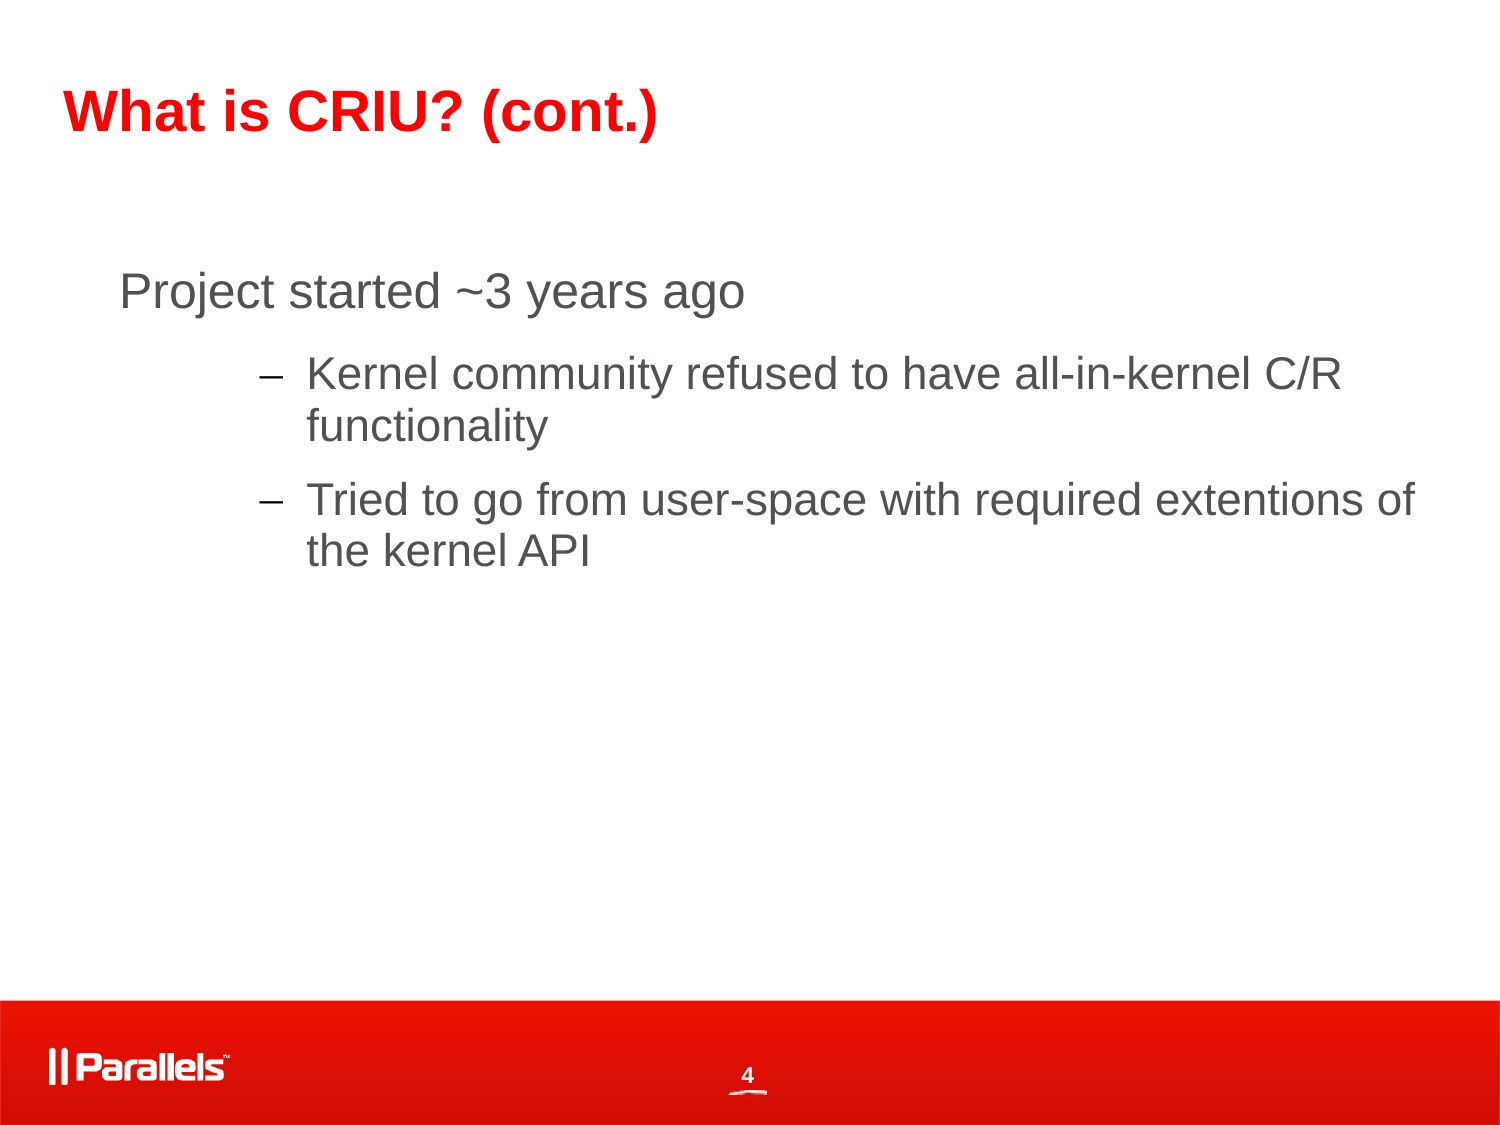

# What is CRIU? (cont.)
Project started ~3 years ago
Kernel community refused to have all-in-kernel C/R functionality
Tried to go from user-space with required extentions of the kernel API